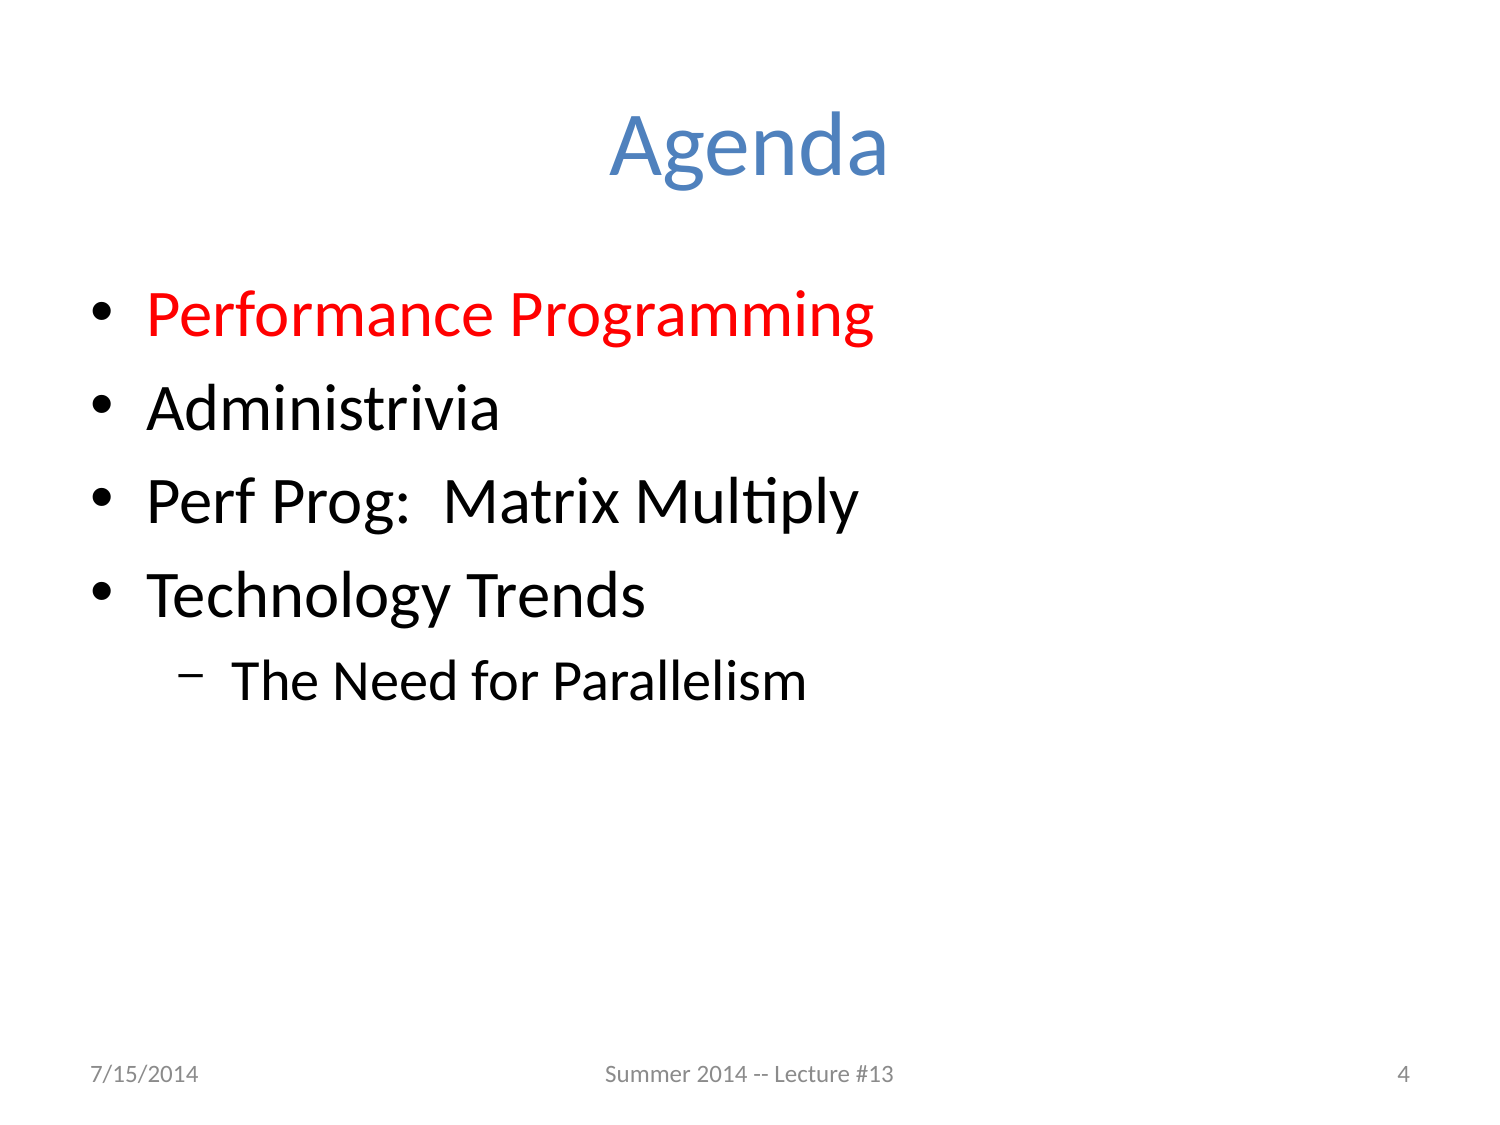

# Agenda
Performance Programming
Administrivia
Perf Prog: Matrix Multiply
Technology Trends
The Need for Parallelism
7/15/2014
Summer 2014 -- Lecture #13